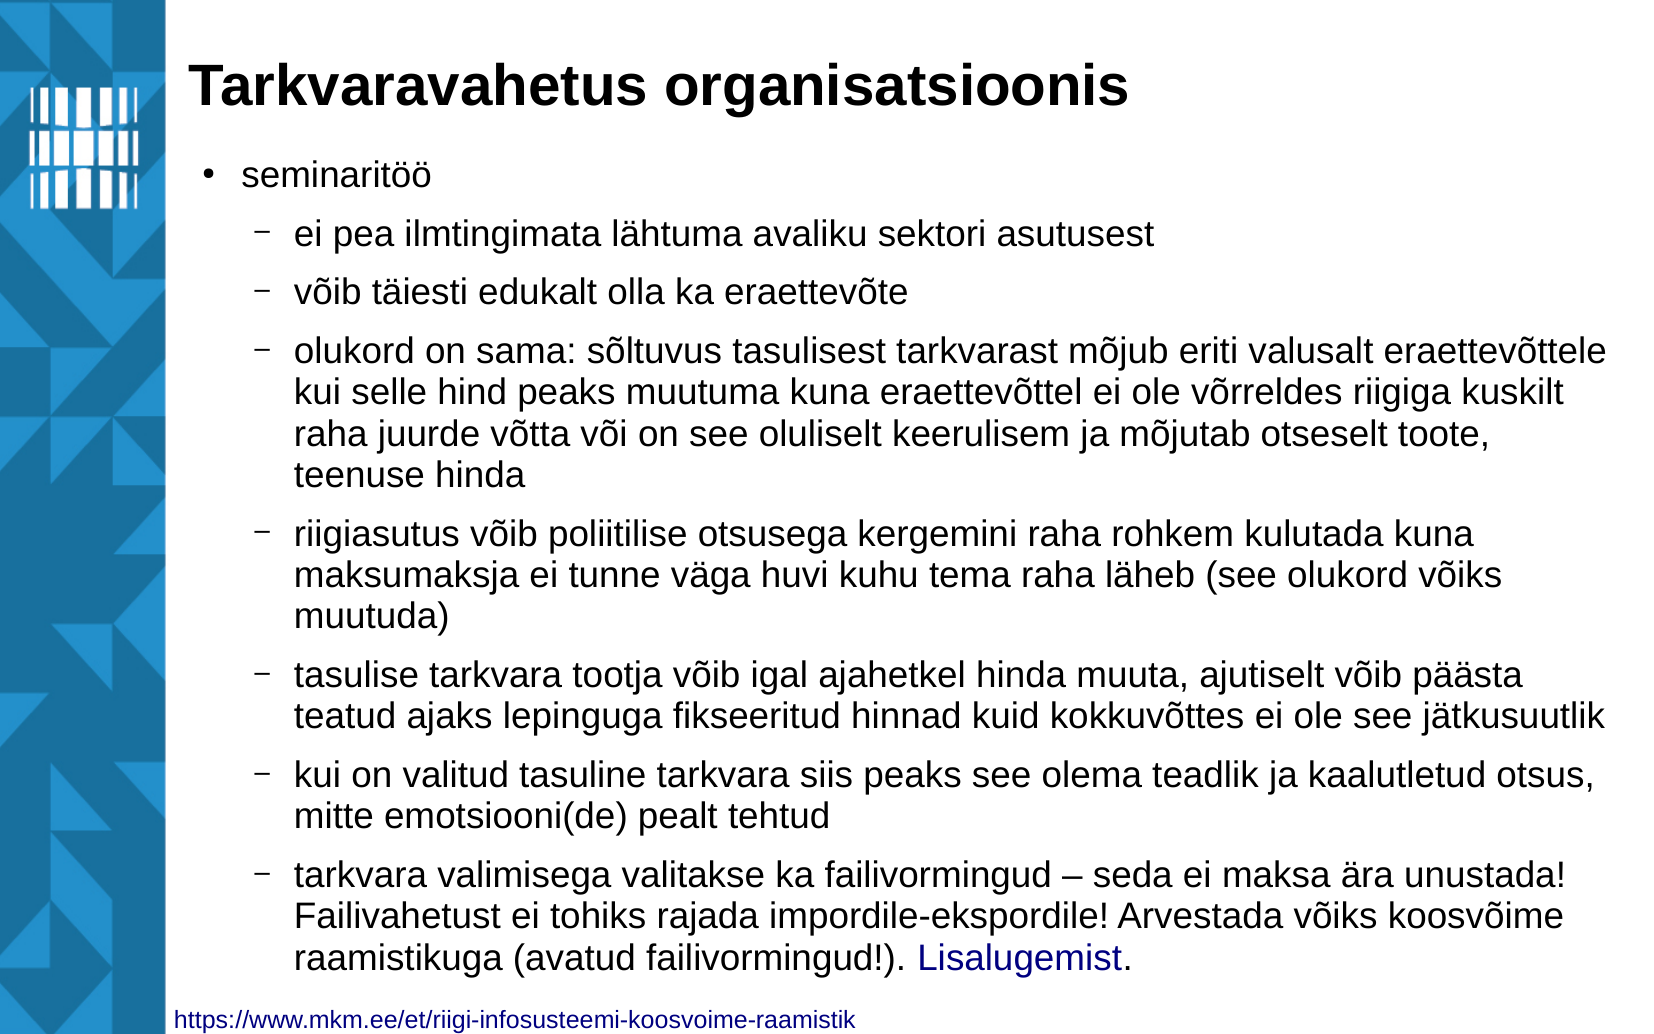

# Tarkvaravahetus organisatsioonis
seminaritöö
ei pea ilmtingimata lähtuma avaliku sektori asutusest
võib täiesti edukalt olla ka eraettevõte
olukord on sama: sõltuvus tasulisest tarkvarast mõjub eriti valusalt eraettevõttele kui selle hind peaks muutuma kuna eraettevõttel ei ole võrreldes riigiga kuskilt raha juurde võtta või on see oluliselt keerulisem ja mõjutab otseselt toote, teenuse hinda
riigiasutus võib poliitilise otsusega kergemini raha rohkem kulutada kuna maksumaksja ei tunne väga huvi kuhu tema raha läheb (see olukord võiks muutuda)
tasulise tarkvara tootja võib igal ajahetkel hinda muuta, ajutiselt võib päästa teatud ajaks lepinguga fikseeritud hinnad kuid kokkuvõttes ei ole see jätkusuutlik
kui on valitud tasuline tarkvara siis peaks see olema teadlik ja kaalutletud otsus, mitte emotsiooni(de) pealt tehtud
tarkvara valimisega valitakse ka failivormingud – seda ei maksa ära unustada! Failivahetust ei tohiks rajada impordile-ekspordile! Arvestada võiks koosvõime raamistikuga (avatud failivormingud!). Lisalugemist.
https://www.mkm.ee/et/riigi-infosusteemi-koosvoime-raamistik